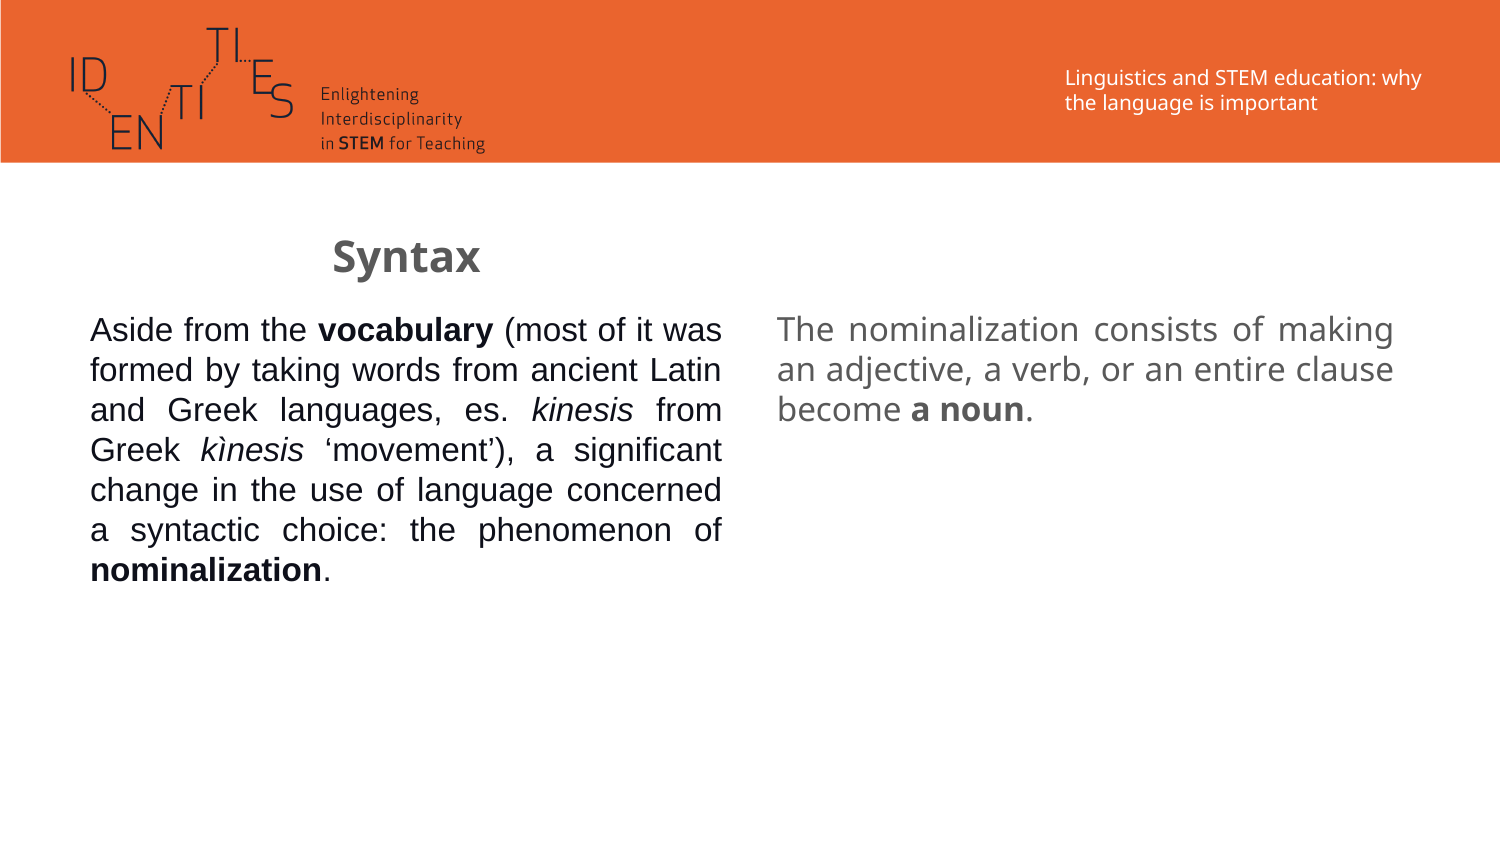

#
Linguistics and STEM education: why the language is important
Syntax
The nominalization consists of making an adjective, a verb, or an entire clause become a noun.
Aside from the vocabulary (most of it was formed by taking words from ancient Latin and Greek languages, es. kinesis from Greek kìnesis ‘movement’), a significant change in the use of language concerned a syntactic choice: the phenomenon of nominalization.